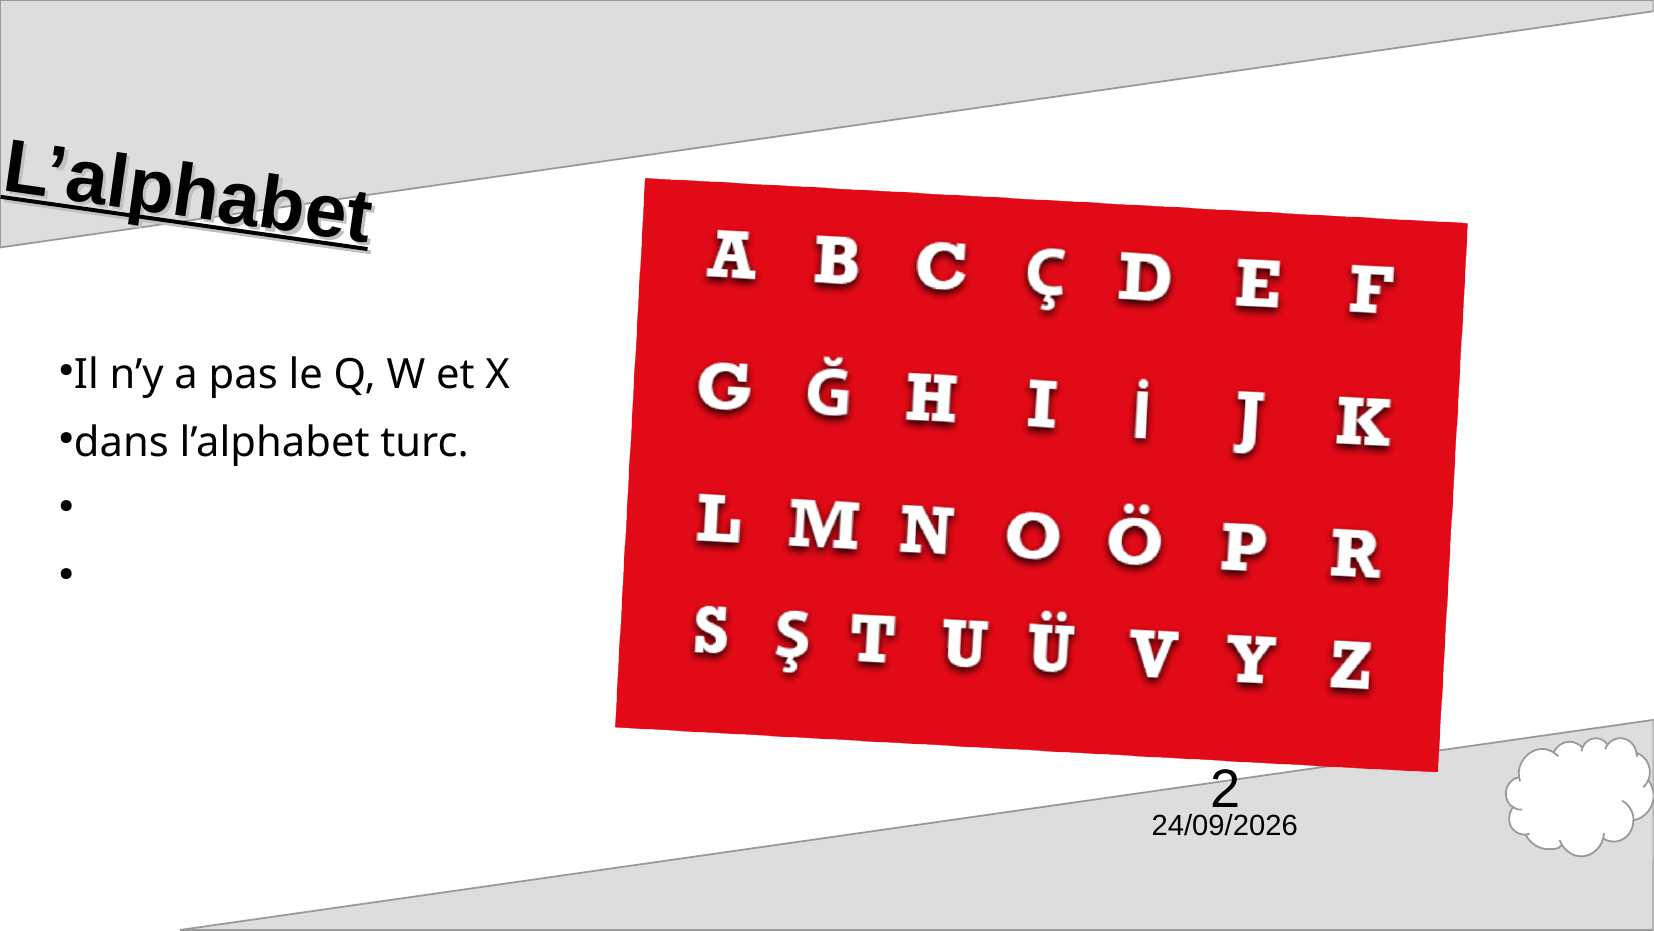

# L’alphabet
Il n’y a pas le Q, W et X
dans l’alphabet turc.